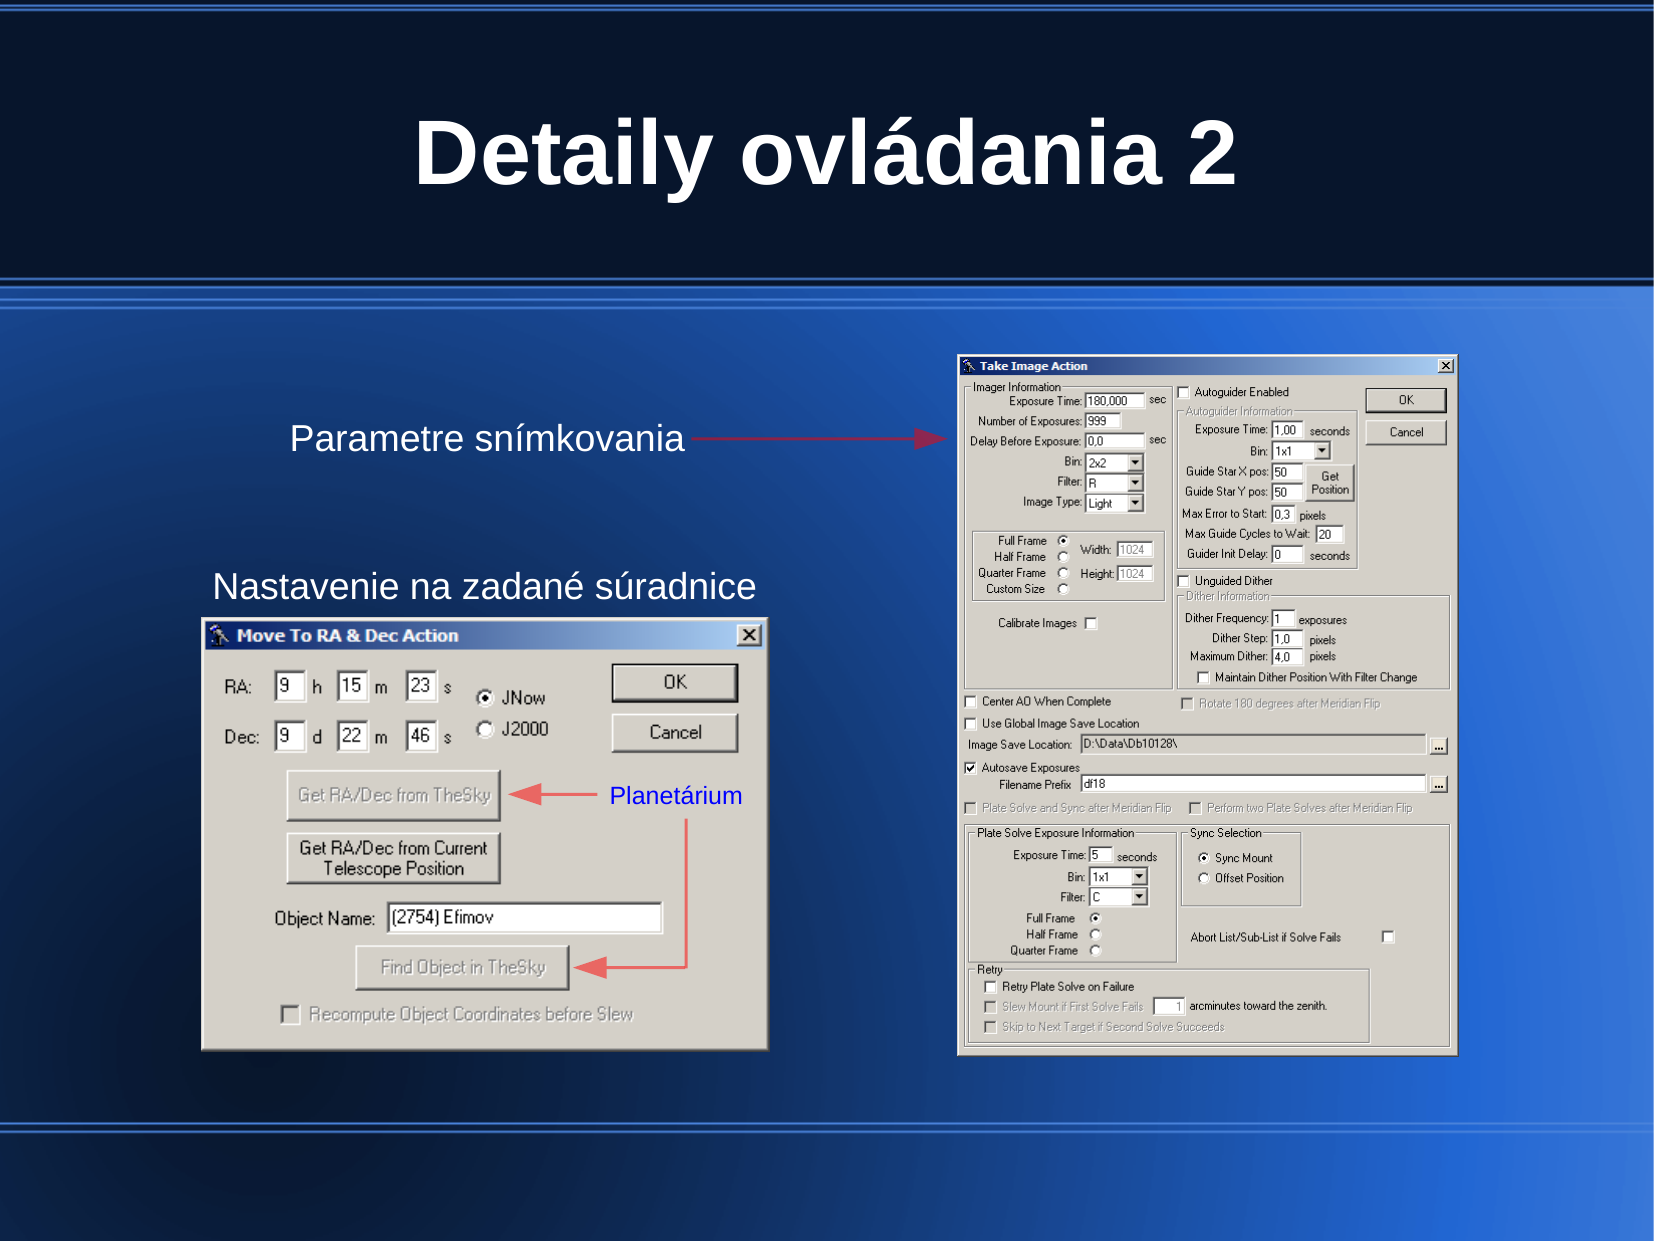

# Detaily ovládania 2
Parametre snímkovania
Nastavenie na zadané súradnice
Planetárium